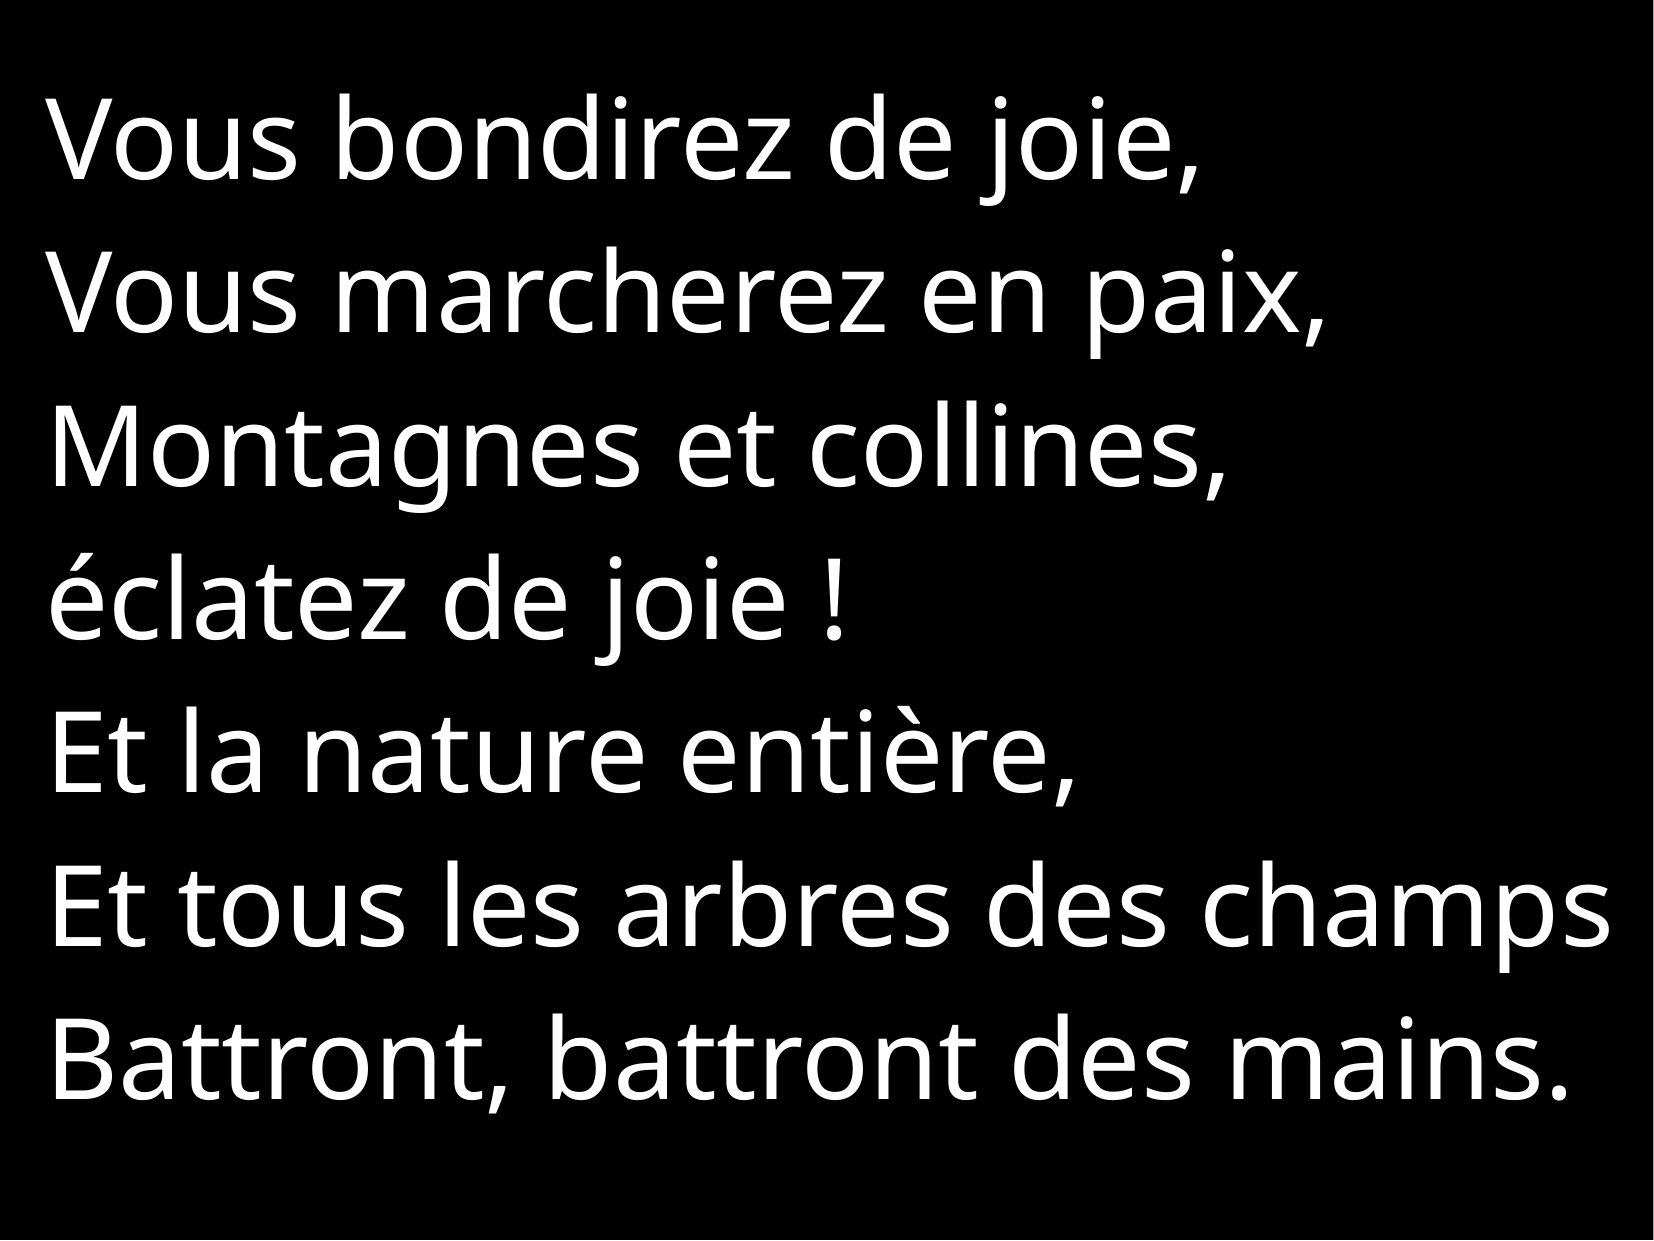

# Vous bondirez de joie,
Vous marcherez en paix,
Montagnes et collines, éclatez de joie !
Et la nature entière,
Et tous les arbres des champs
Battront, battront des mains.